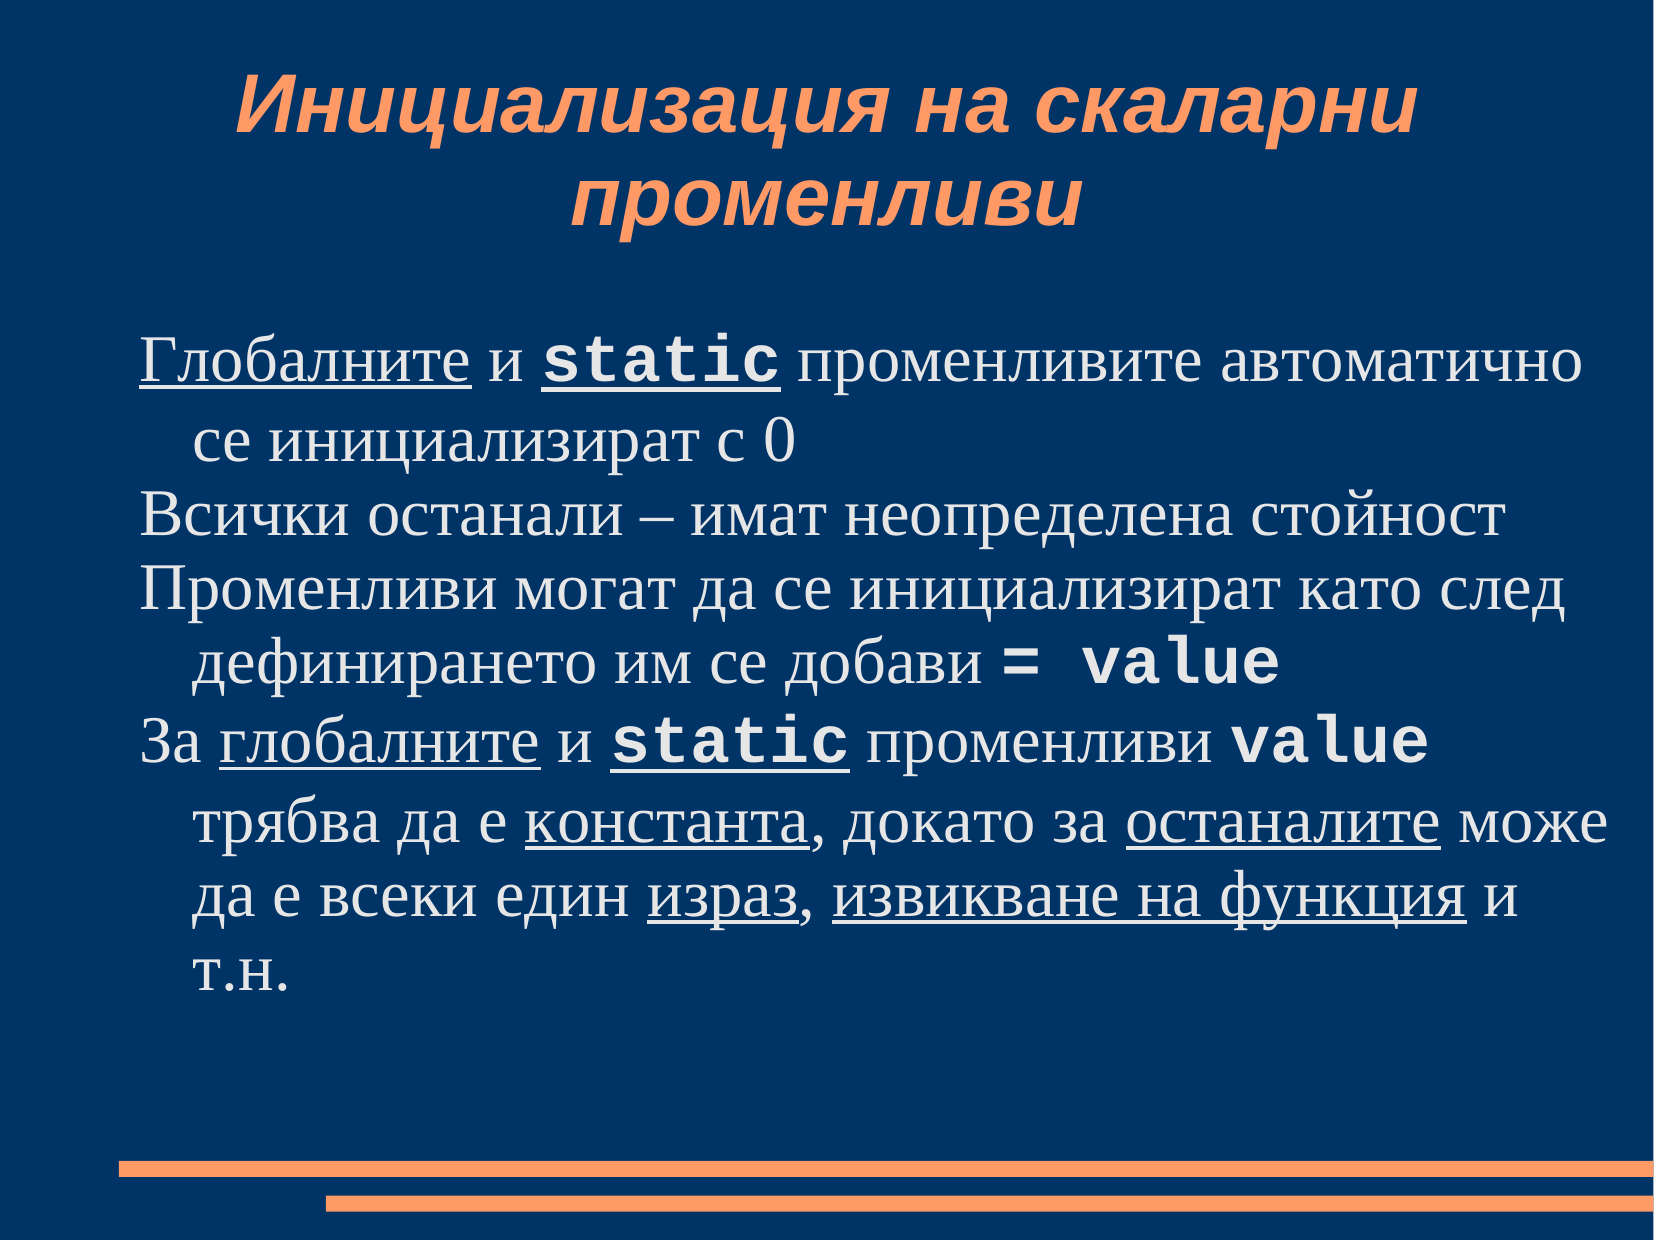

# Инициализация на скаларни променливи
Глобалните и static променливите автоматично се инициализират с 0
Всички останали – имат неопределена стойност
Променливи могат да се инициализират като след дефинирането им се добави = value
За глобалните и static променливи value трябва да е константа, докато за останалите може да е всеки един израз, извикване на функция и т.н.